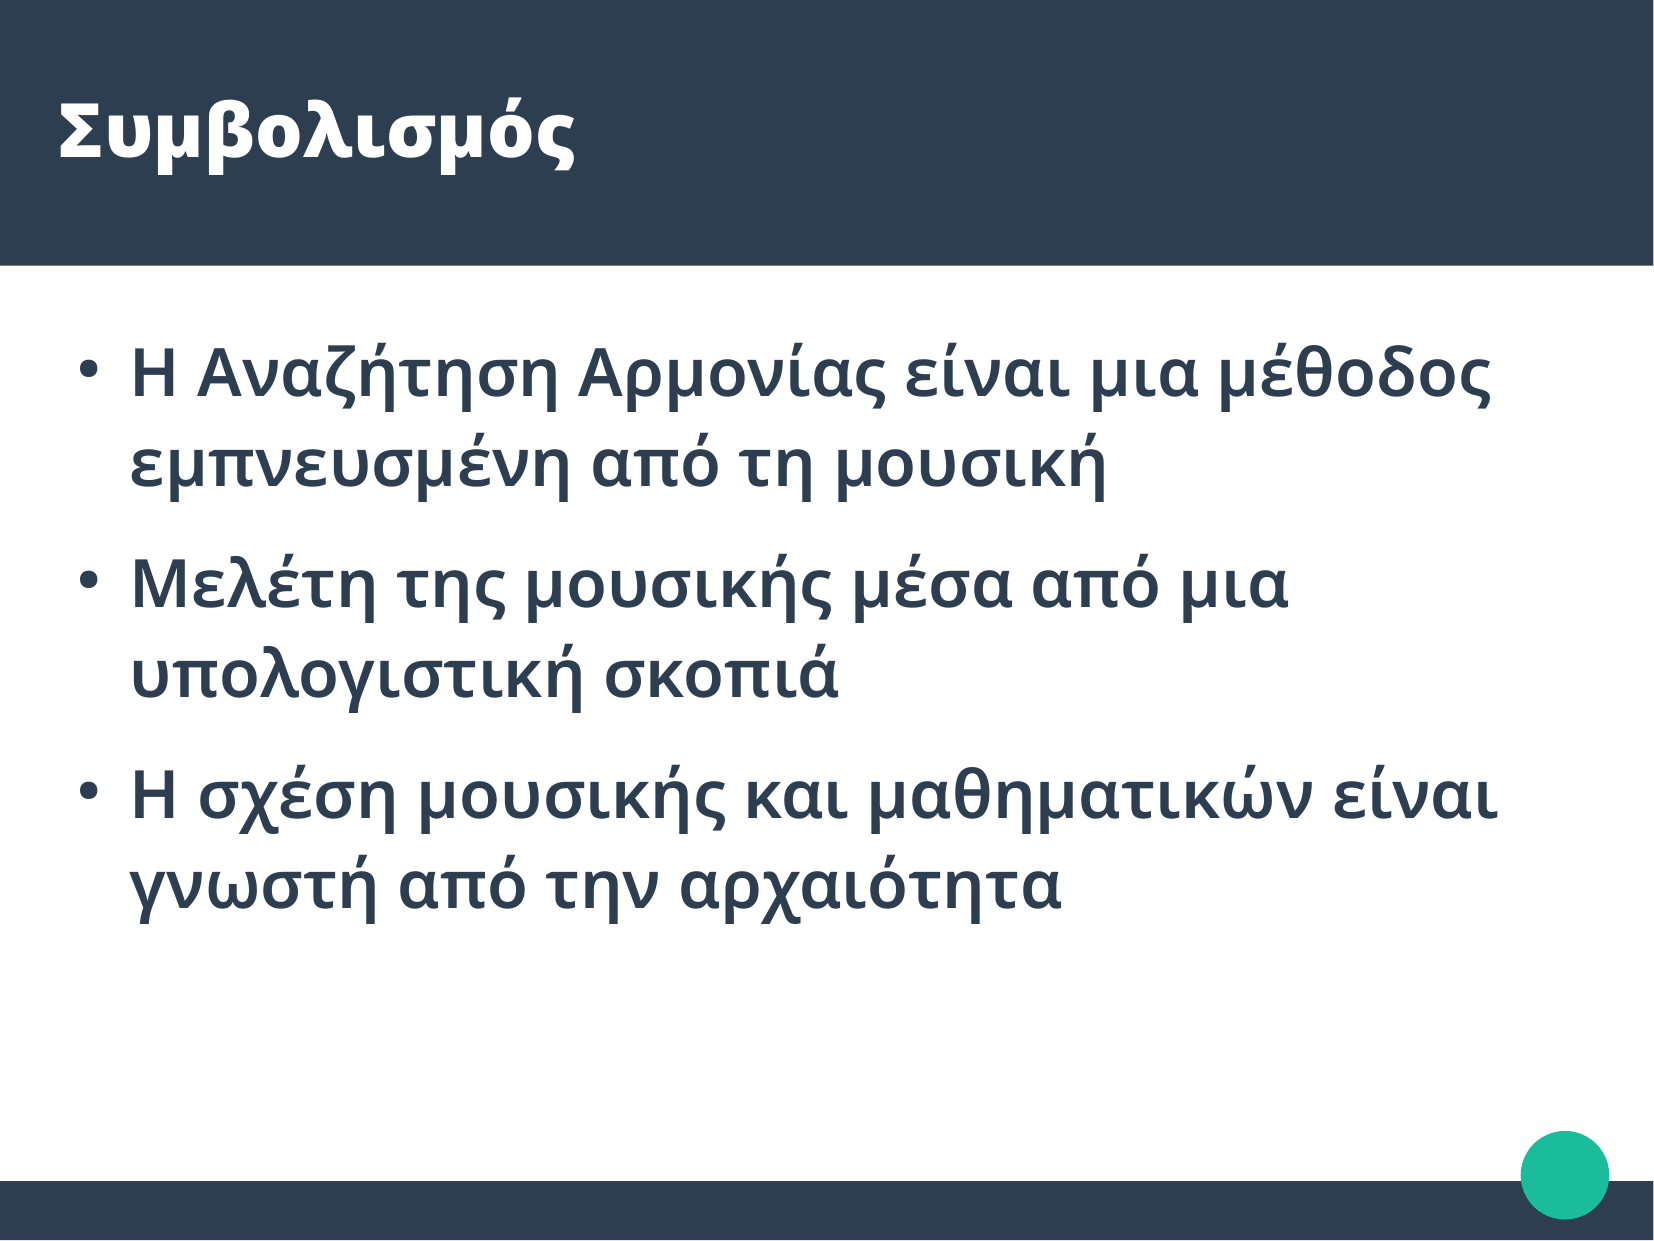

# Συμβολισμός
Η Αναζήτηση Αρμονίας είναι μια μέθοδος εμπνευσμένη από τη μουσική
Μελέτη της μουσικής μέσα από μια υπολογιστική σκοπιά
Η σχέση μουσικής και μαθηματικών είναι γνωστή από την αρχαιότητα